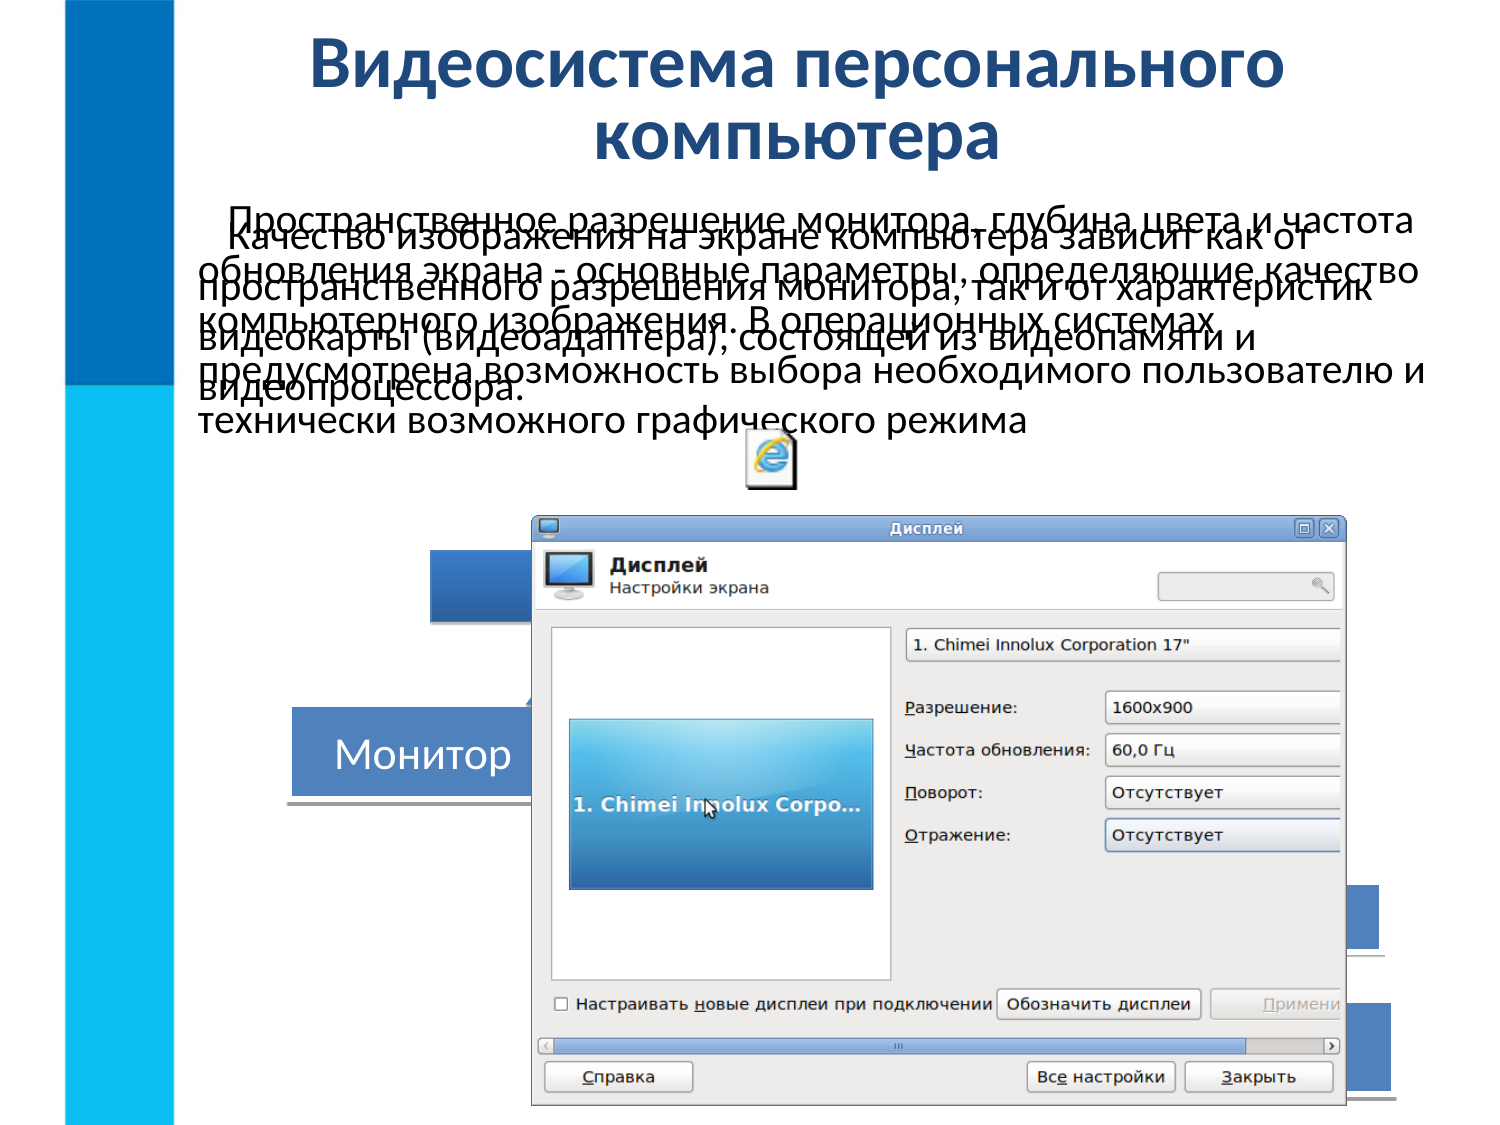

Видеосистема персонального компьютера
Пространственное разрешение монитора, глубина цвета и частота обновления экрана - основные параметры, определяющие качество компьютерного изображения. В операционных системах предусмотрена возможность выбора необходимого пользователю и технически возможного графического режима
Качество изображения на экране компьютера зависит как от пространственного разрешения монитора, так и от характеристик видеокарты (видеоадаптера), состоящей из видеопамяти и видеопроцессора.
Видеосистема
Монитор
Видеоадаптер
Видеопамять
Видеопроцессор
Размер 256, 512 Мб
и более
Частота обновления
экрана не менее 75 Гц